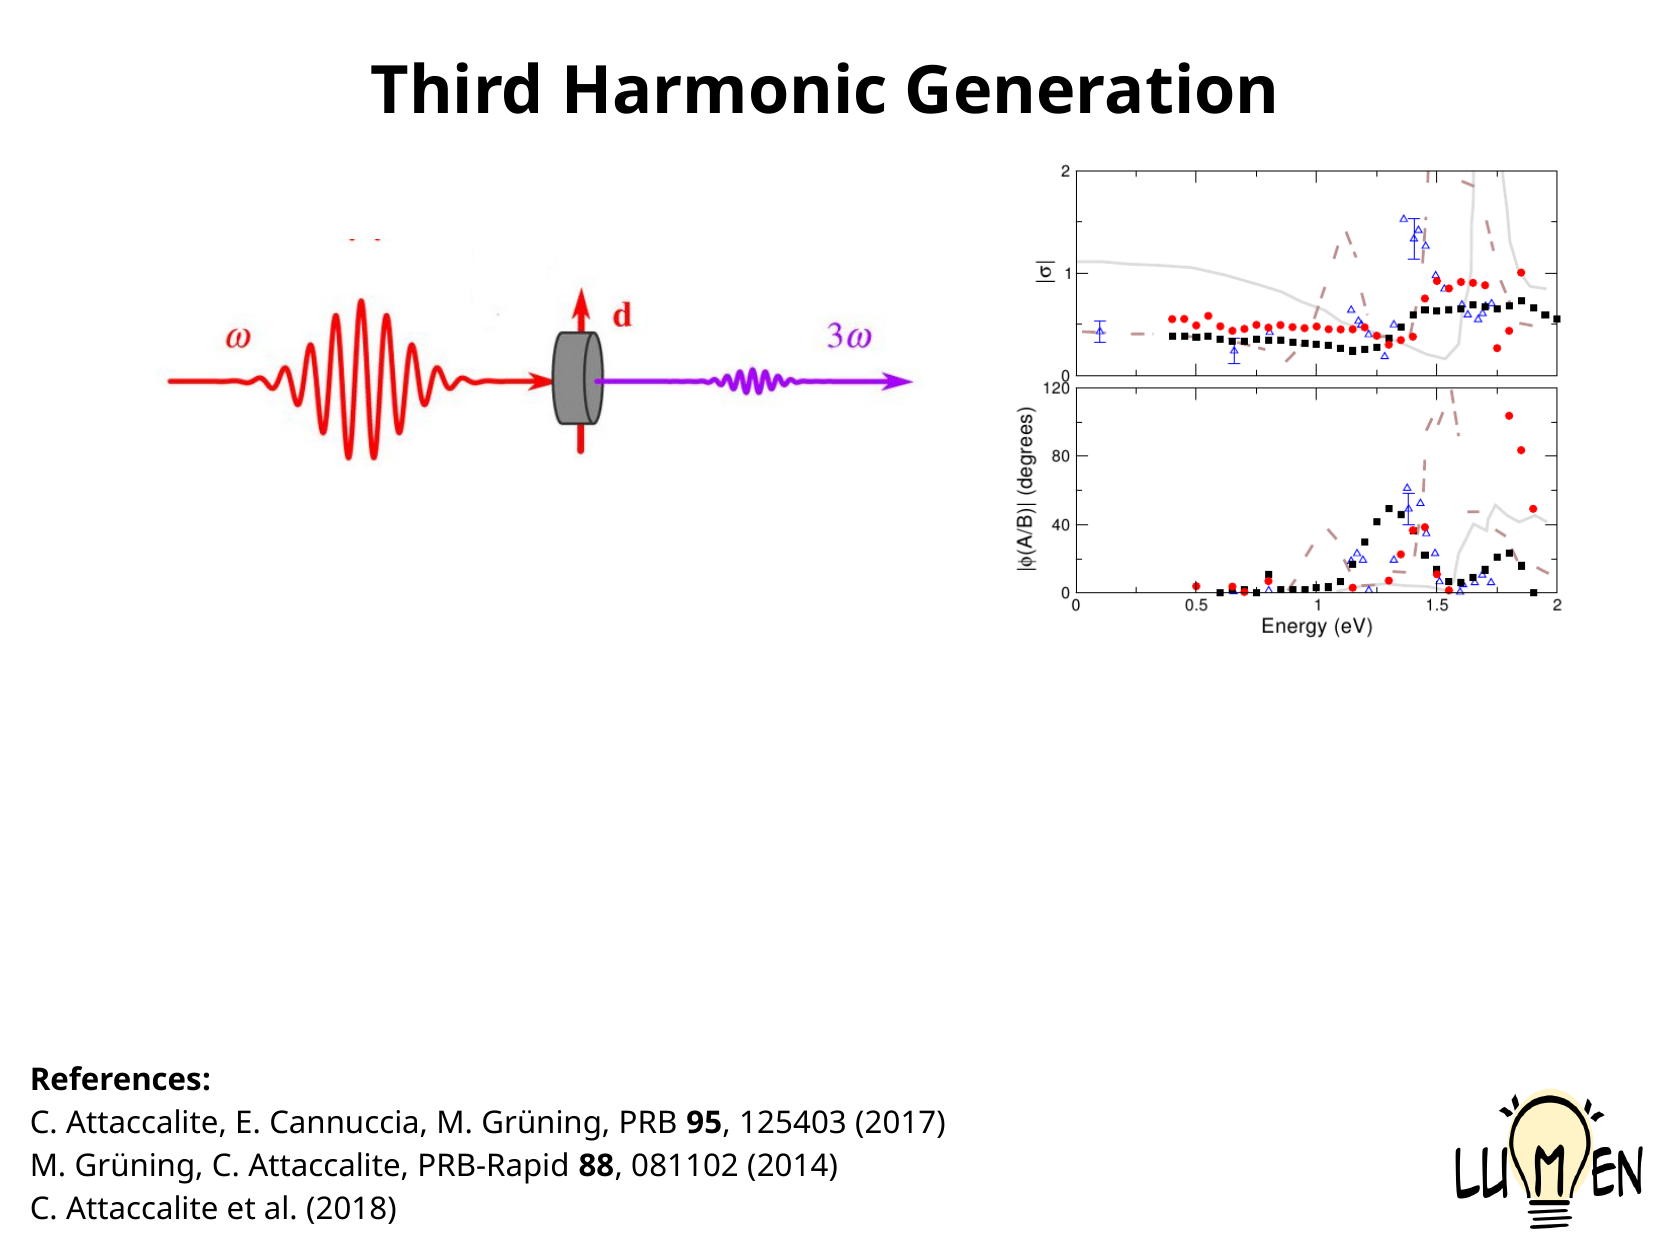

# Third Harmonic Generation
References:
C. Attaccalite, E. Cannuccia, M. Grüning, PRB 95, 125403 (2017)
M. Grüning, C. Attaccalite, PRB-Rapid 88, 081102 (2014)
C. Attaccalite et al. (2018)